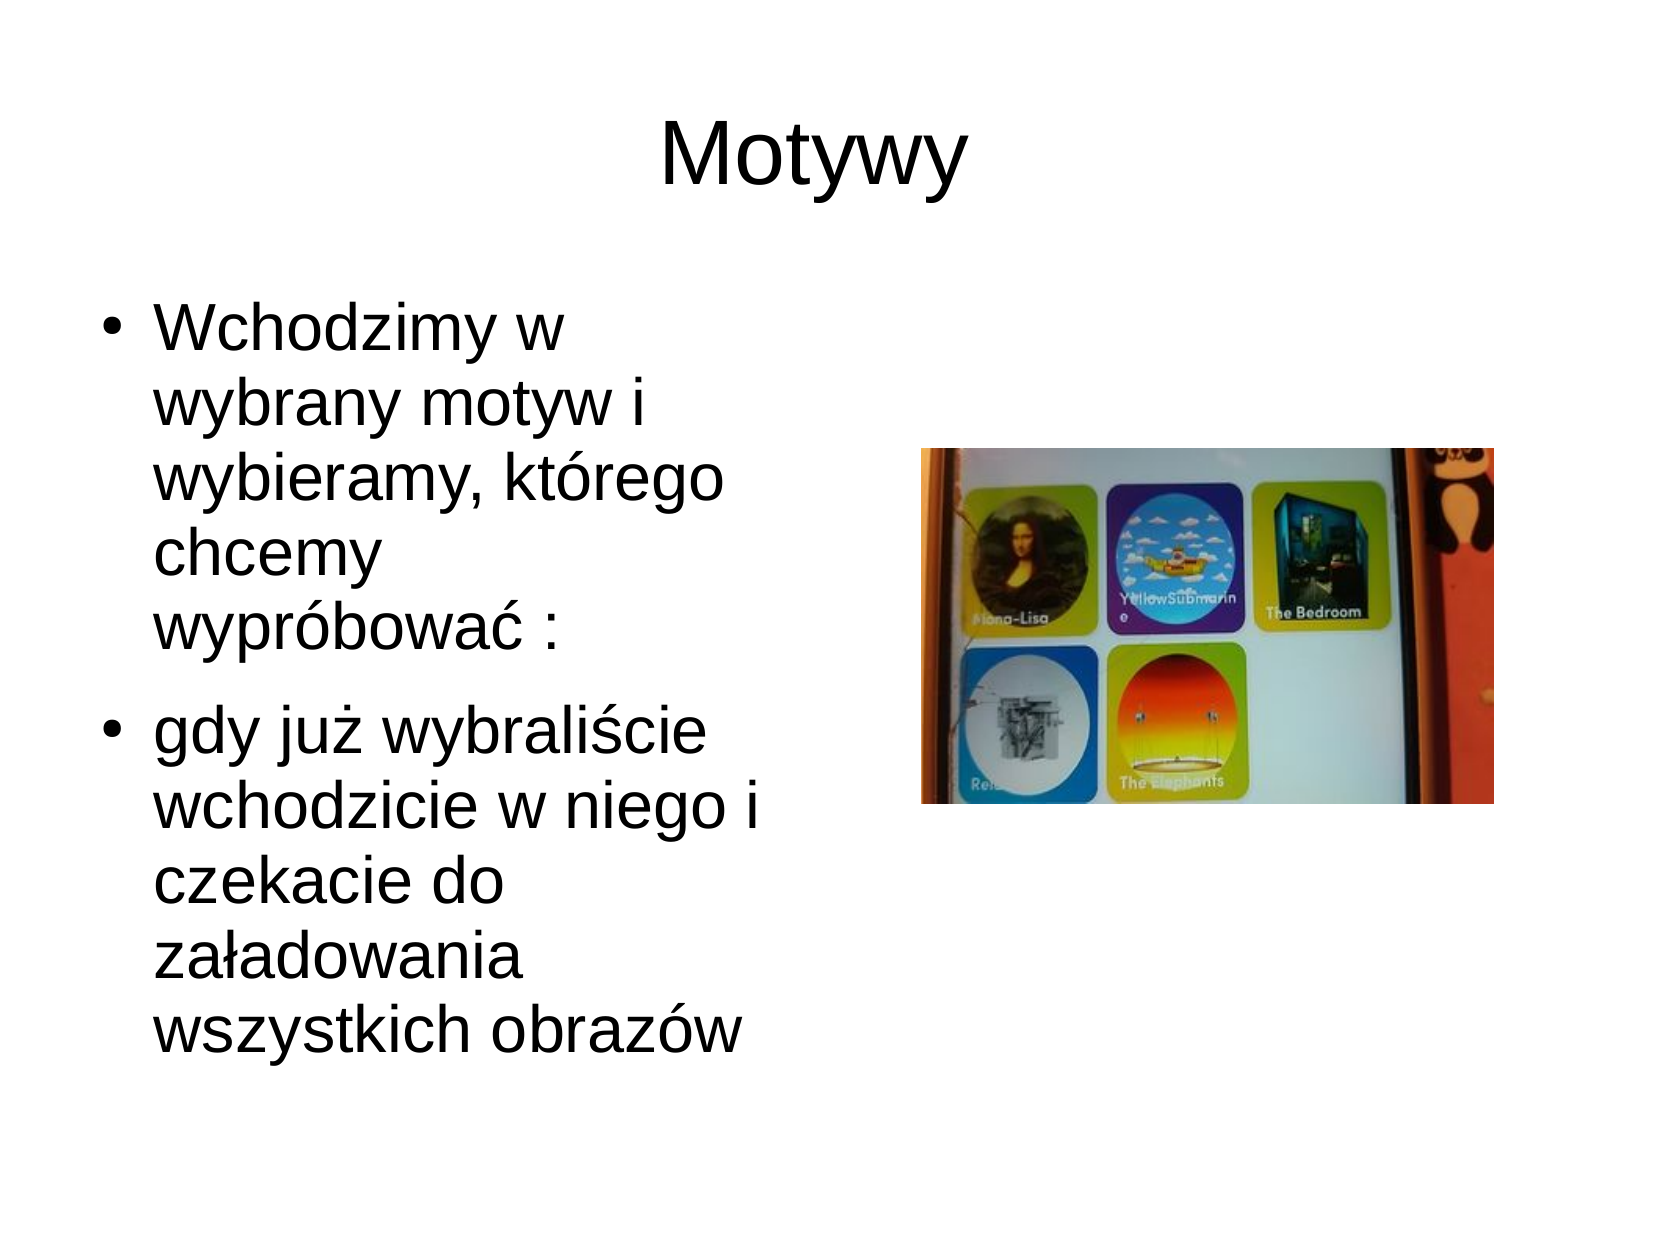

# Motywy
Wchodzimy w wybrany motyw i wybieramy, którego chcemy wypróbować :
gdy już wybraliście wchodzicie w niego i czekacie do załadowania wszystkich obrazów